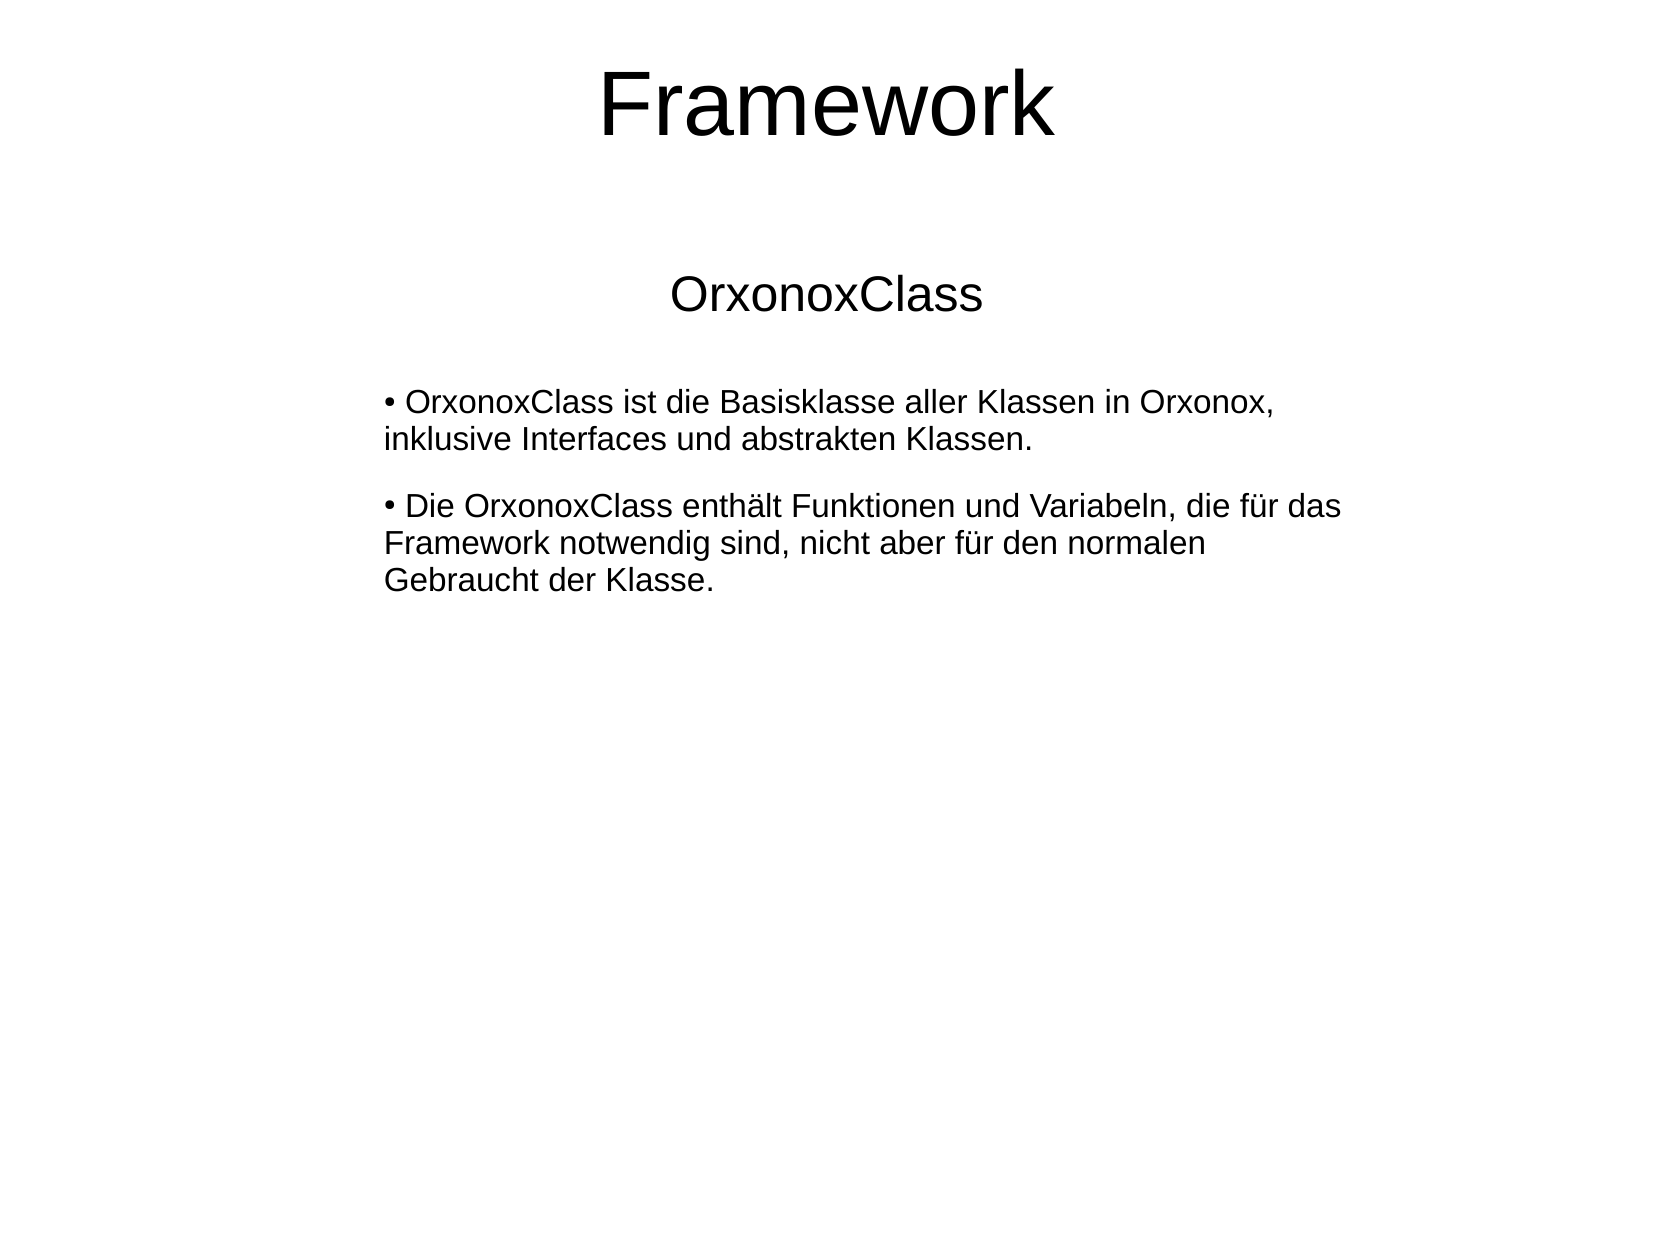

# Framework
OrxonoxClass
 OrxonoxClass ist die Basisklasse aller Klassen in Orxonox, inklusive Interfaces und abstrakten Klassen.
 Die OrxonoxClass enthält Funktionen und Variabeln, die für das Framework notwendig sind, nicht aber für den normalen Gebraucht der Klasse.